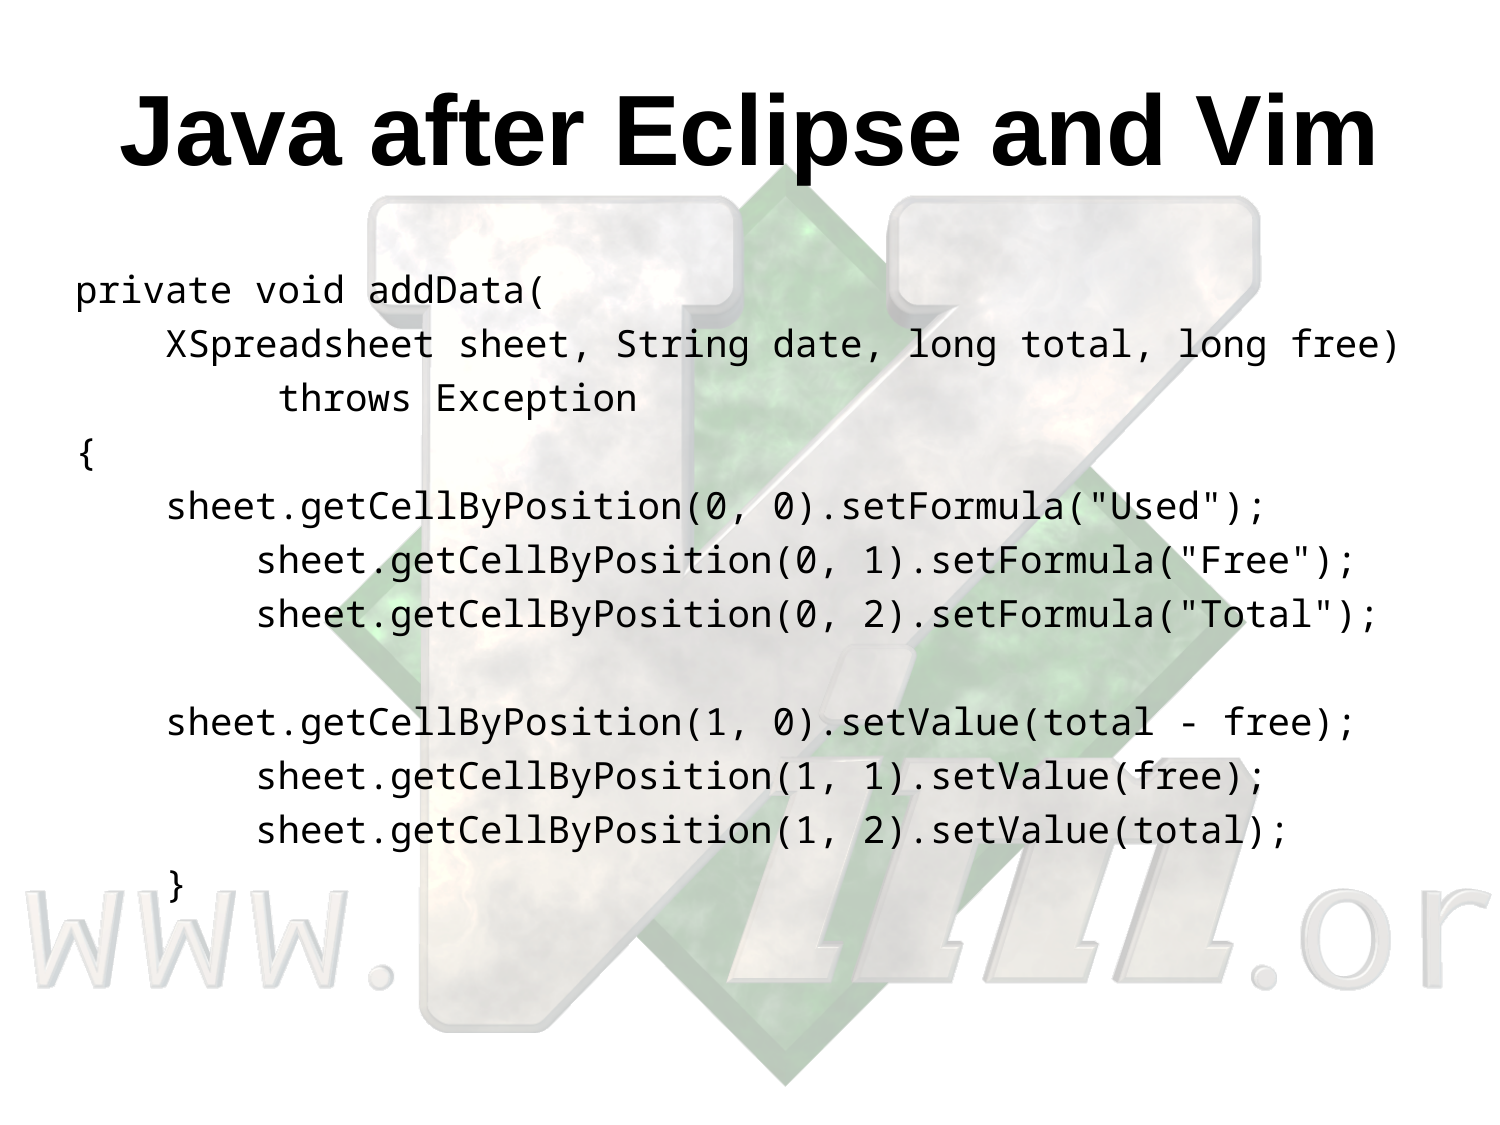

# Java after Eclipse and Vim
private void addData(
 XSpreadsheet sheet, String date, long total, long free)
 throws Exception
{
 sheet.getCellByPosition(0, 0).setFormula("Used");
 sheet.getCellByPosition(0, 1).setFormula("Free");
 sheet.getCellByPosition(0, 2).setFormula("Total");
 sheet.getCellByPosition(1, 0).setValue(total - free);
 sheet.getCellByPosition(1, 1).setValue(free);
 sheet.getCellByPosition(1, 2).setValue(total);
 }